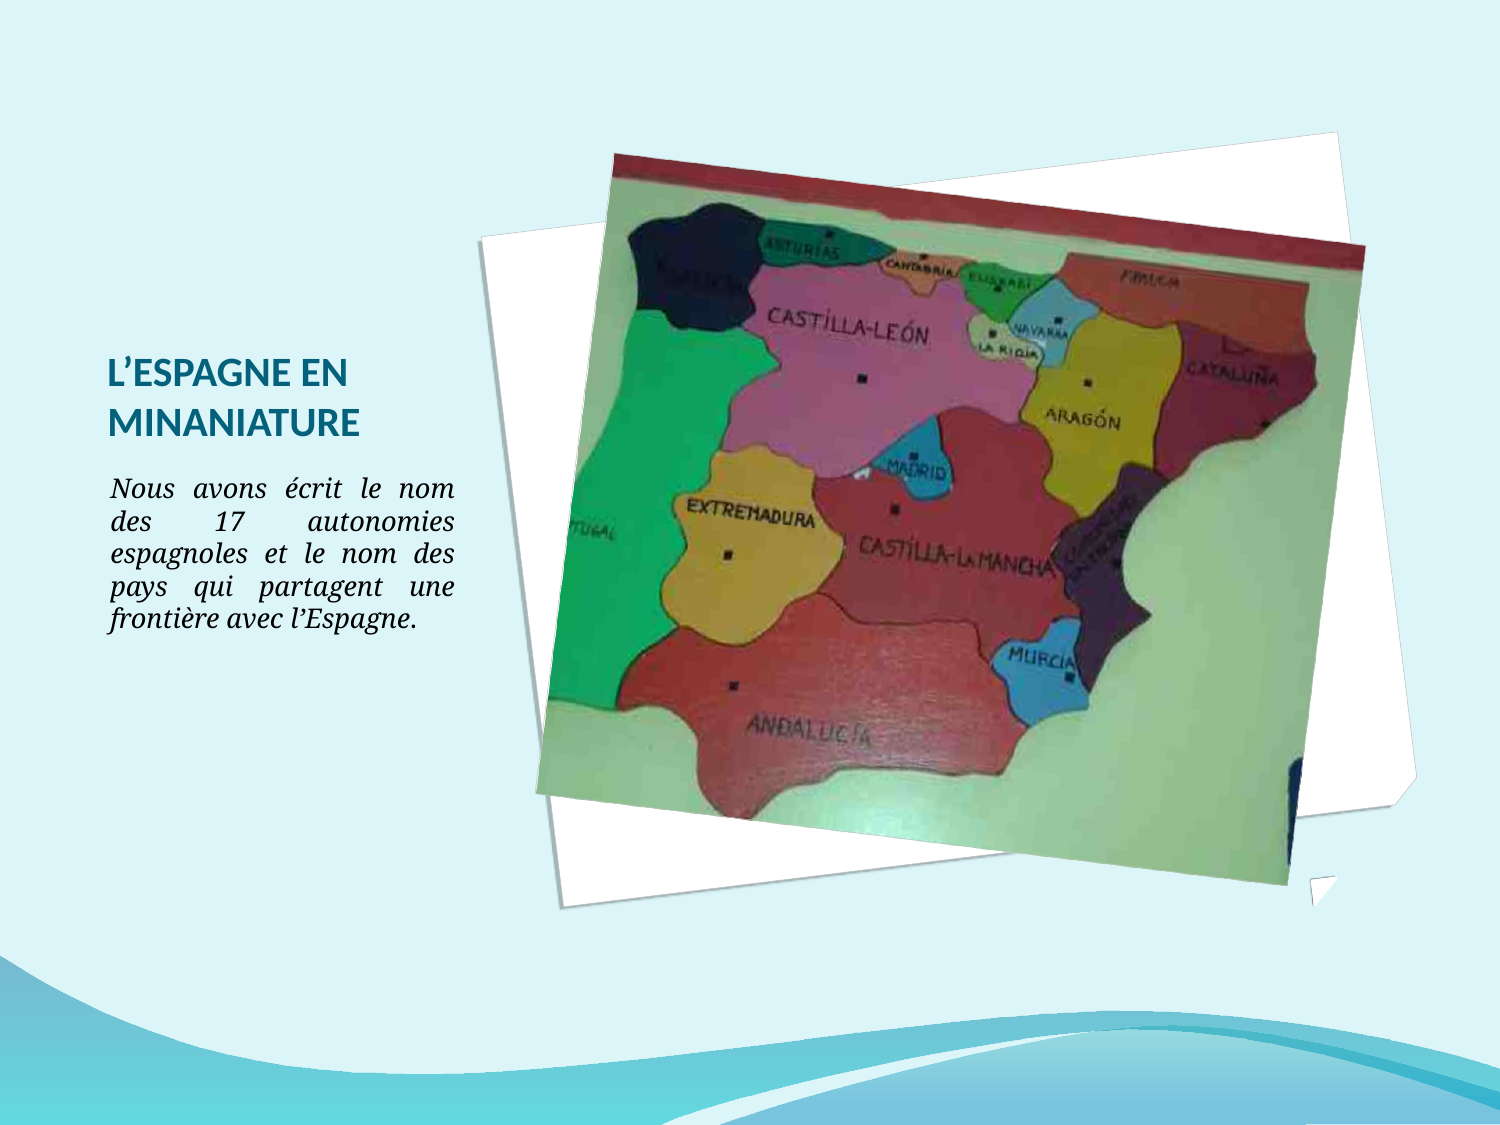

# L’ESPAGNE EN MINANIATURE
Nous avons écrit le nom des 17 autonomies espagnoles et le nom des pays qui partagent une frontière avec l’Espagne.